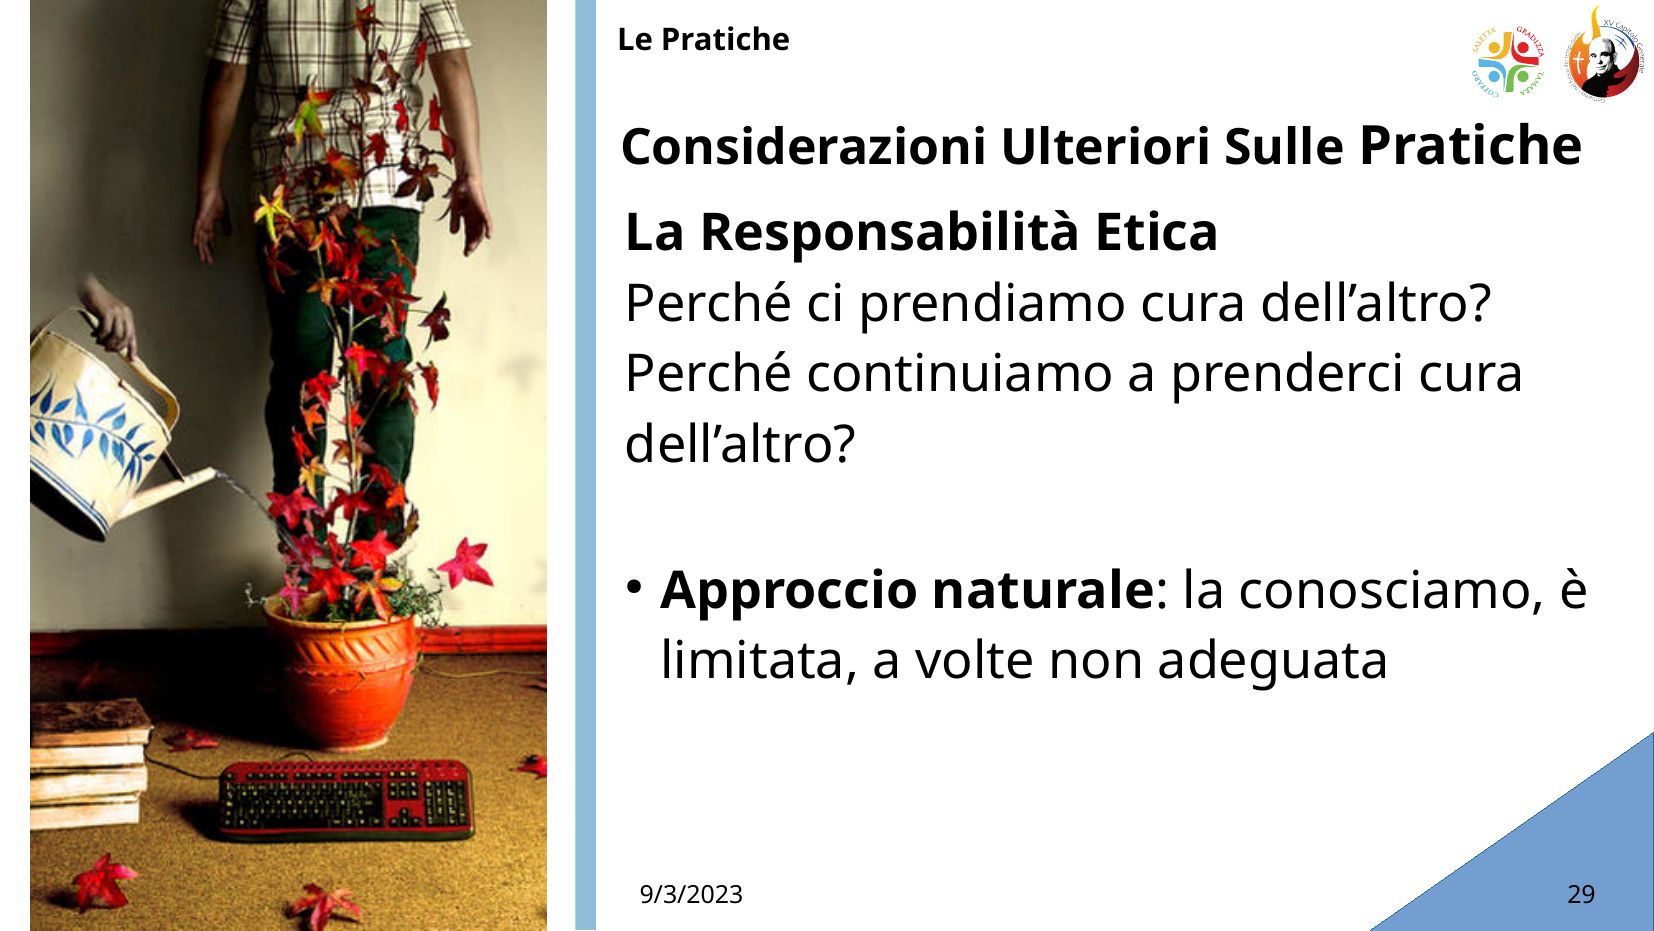

Le Pratiche
Considerazioni Ulteriori Sulle Pratiche
# La Responsabilità Etica
Perché ci prendiamo cura dell’altro? Perché continuiamo a prenderci cura dell’altro?
Approccio naturale: la conosciamo, è limitata, a volte non adeguata